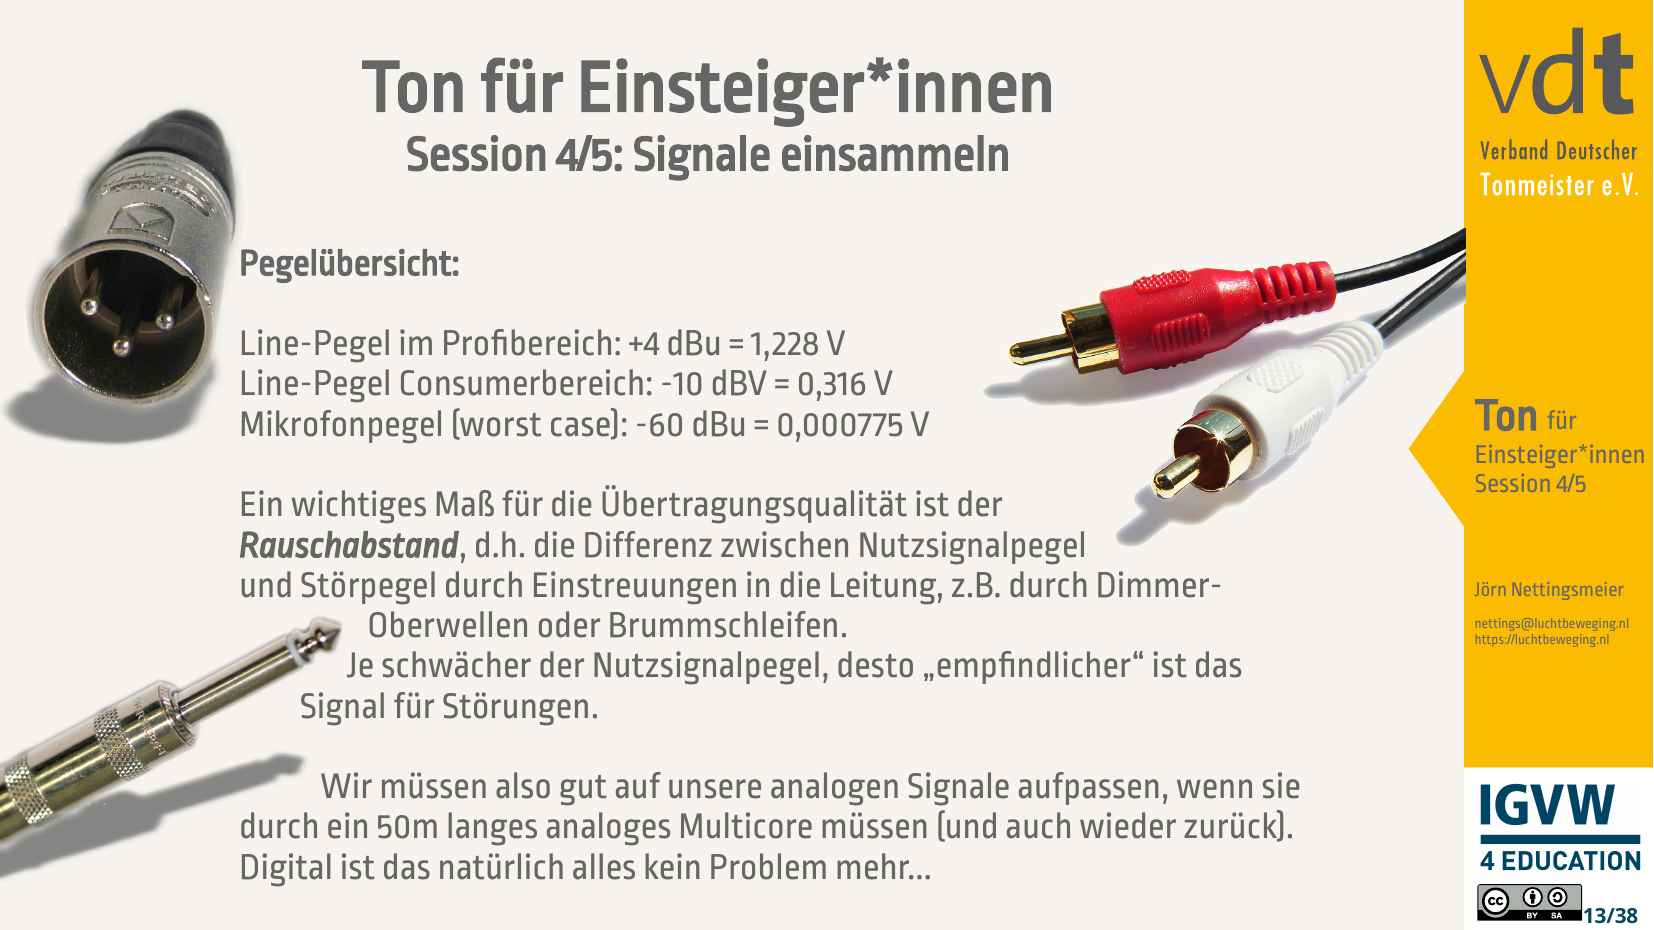

# Ton für Einsteiger*innen Session 4/5: Signale einsammeln
Pegelübersicht:
Line-Pegel im Profibereich: +4 dBu = 1,228 V
Line-Pegel Consumerbereich: -10 dBV = 0,316 V
Mikrofonpegel (worst case): -60 dBu = 0,000775 V
Ein wichtiges Maß für die Übertragungsqualität ist der
Rauschabstand, d.h. die Differenz zwischen Nutzsignalpegel
und Störpegel durch Einstreuungen in die Leitung, z.B. durch Dimmer-
 Oberwellen oder Brummschleifen.
 Je schwächer der Nutzsignalpegel, desto „empfindlicher“ ist das
 Signal für Störungen.
 Wir müssen also gut auf unsere analogen Signale aufpassen, wenn sie durch ein 50m langes analoges Multicore müssen (und auch wieder zurück).
Digital ist das natürlich alles kein Problem mehr...